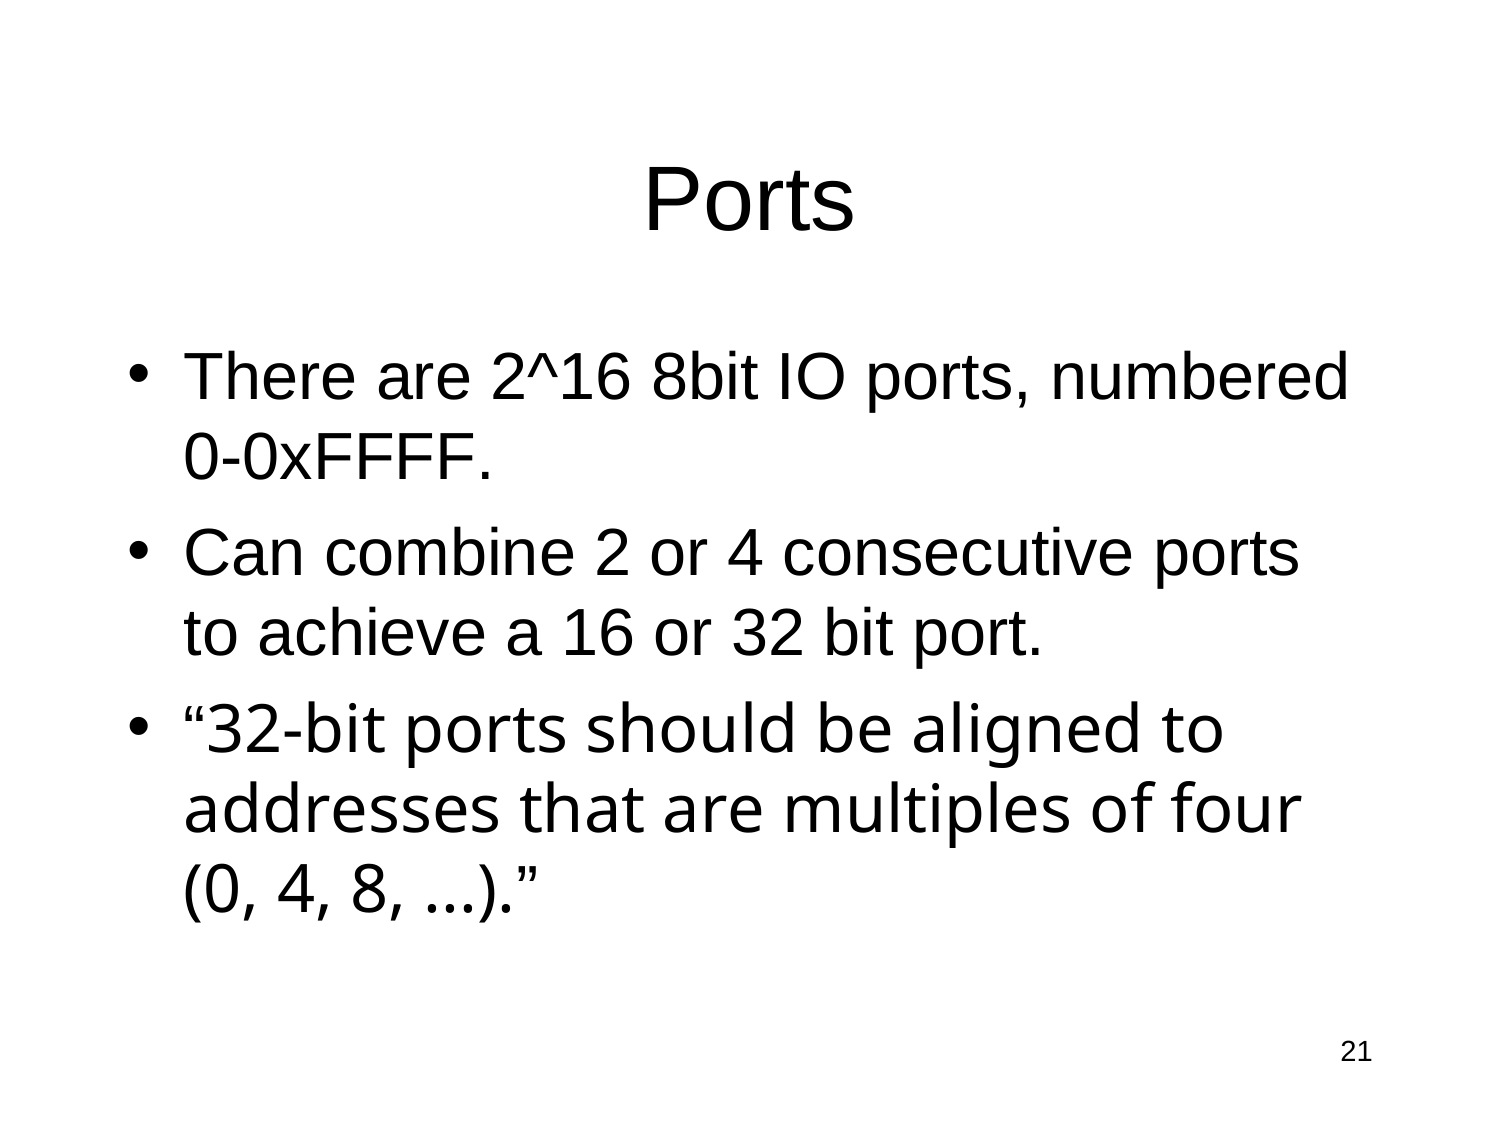

# Ports
There are 2^16 8bit IO ports, numbered 0-0xFFFF.
Can combine 2 or 4 consecutive ports to achieve a 16 or 32 bit port.
“32-bit ports should be aligned to addresses that are multiples of four (0, 4, 8, ...).”